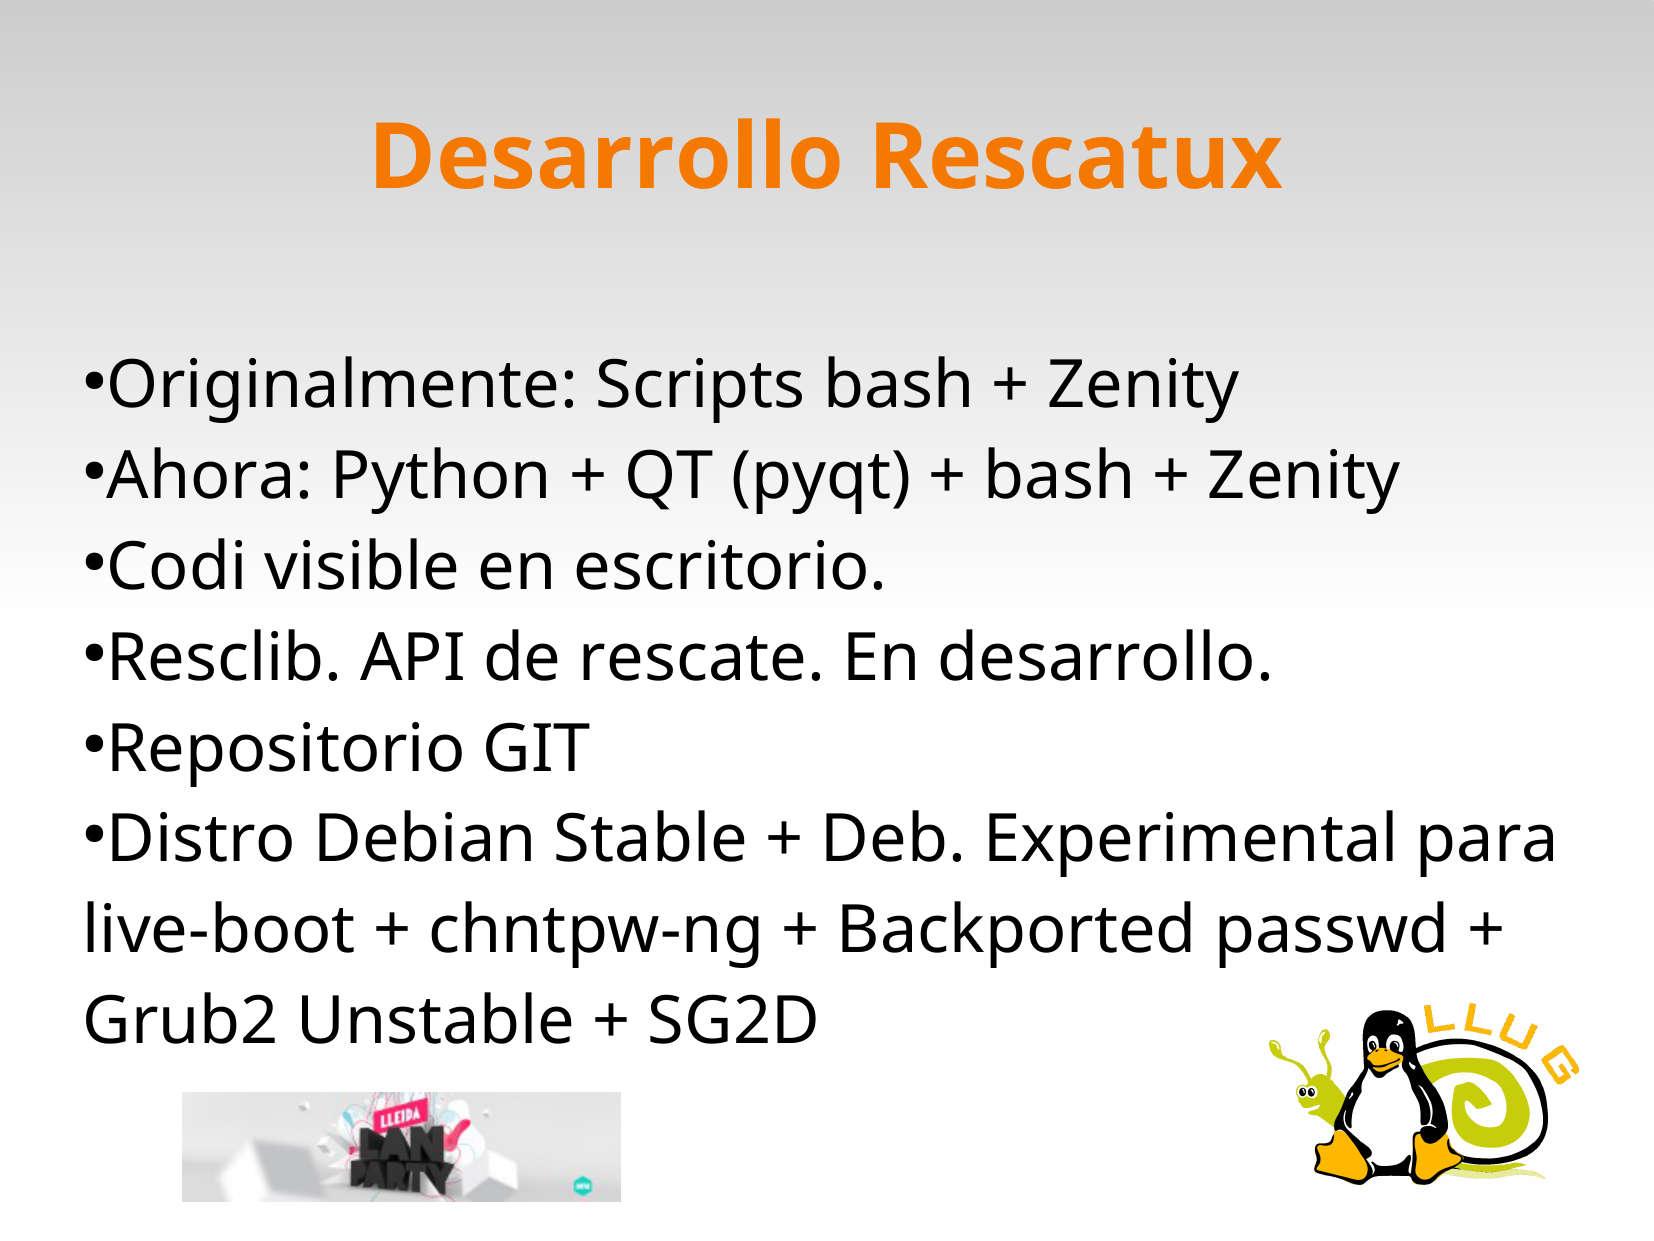

# Desarrollo Rescatux
Originalmente: Scripts bash + Zenity
Ahora: Python + QT (pyqt) + bash + Zenity
Codi visible en escritorio.
Resclib. API de rescate. En desarrollo.
Repositorio GIT
Distro Debian Stable + Deb. Experimental para live-boot + chntpw-ng + Backported passwd + Grub2 Unstable + SG2D